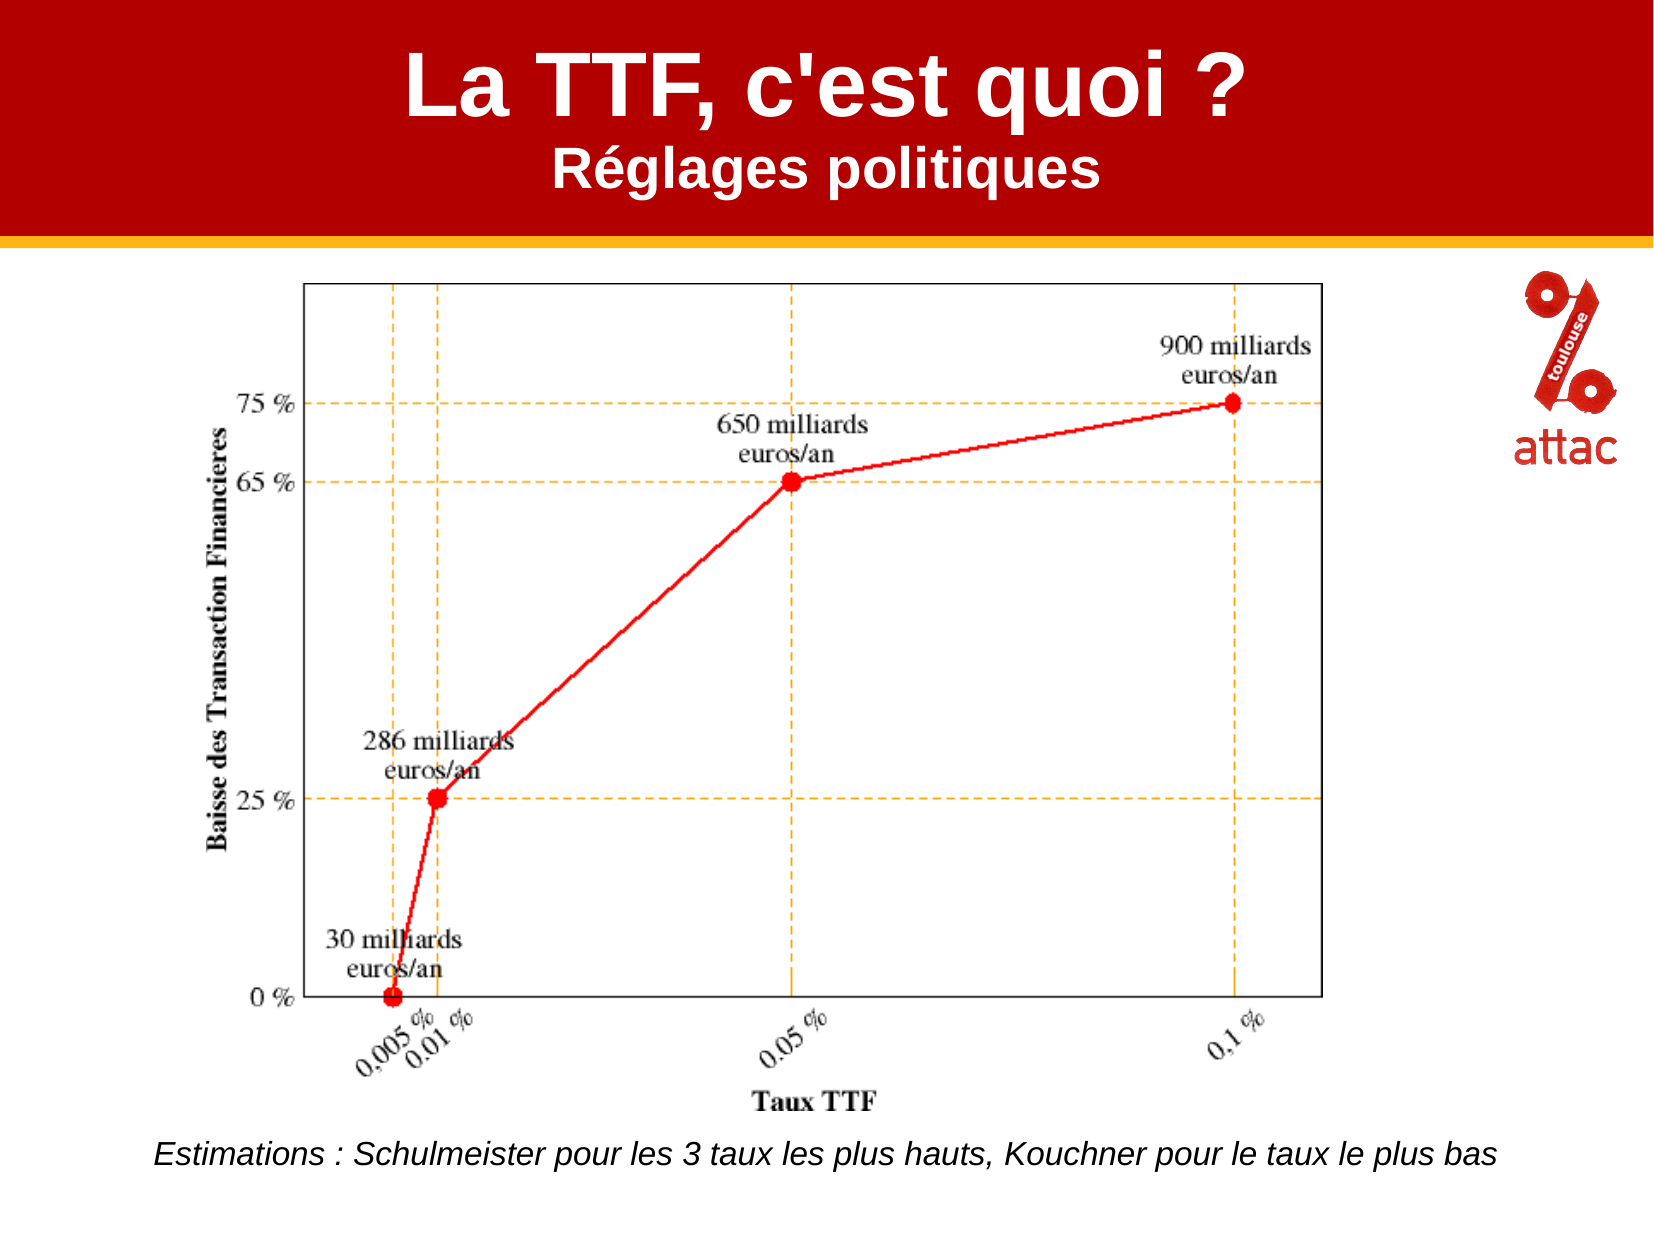

# La TTF, c'est quoi ? Réglages politiques
Estimations : Schulmeister pour les 3 taux les plus hauts, Kouchner pour le taux le plus bas